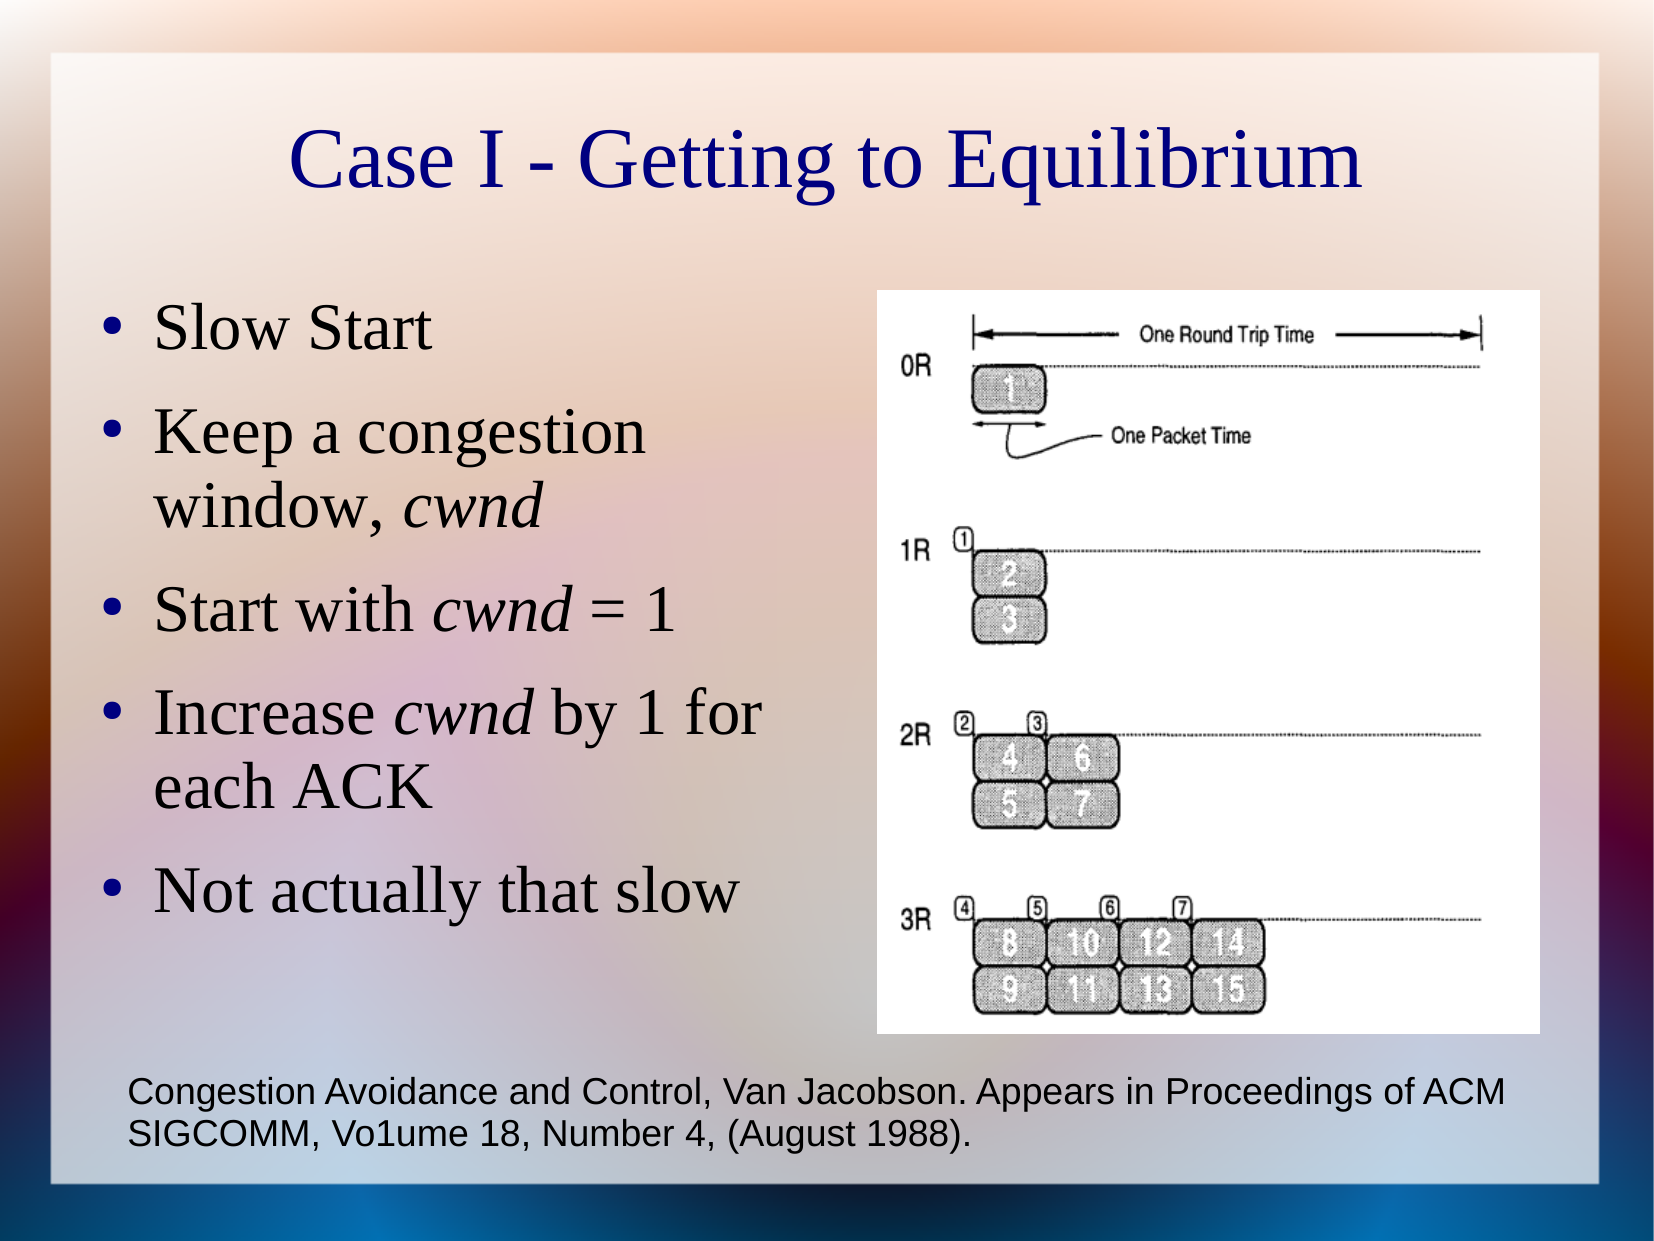

# Case I - Getting to Equilibrium
Slow Start
Keep a congestion window, cwnd
Start with cwnd = 1
Increase cwnd by 1 for each ACK
Not actually that slow
Congestion Avoidance and Control, Van Jacobson. Appears in Proceedings of ACM SIGCOMM, Vo1ume 18, Number 4, (August 1988).